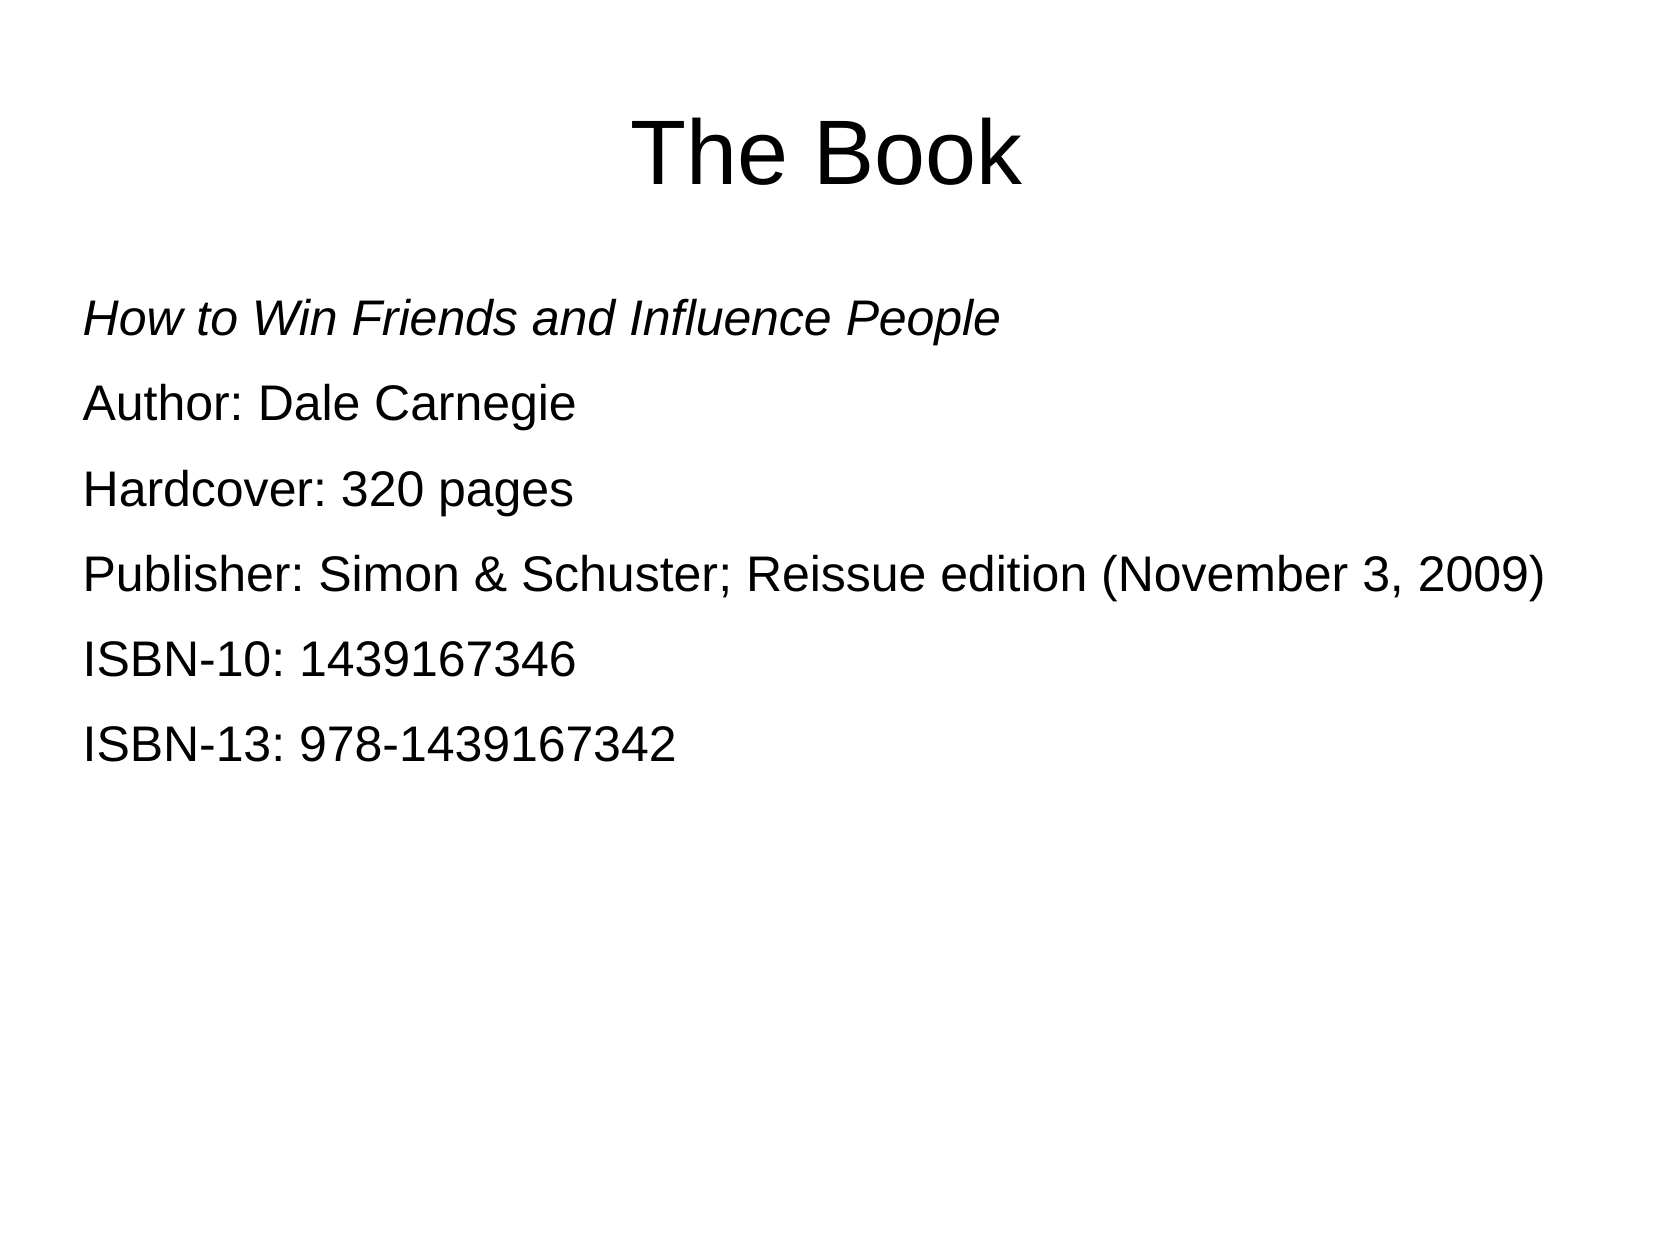

# The Book
How to Win Friends and Influence People
Author: Dale Carnegie
Hardcover: 320 pages
Publisher: Simon & Schuster; Reissue edition (November 3, 2009)
ISBN-10: 1439167346
ISBN-13: 978-1439167342